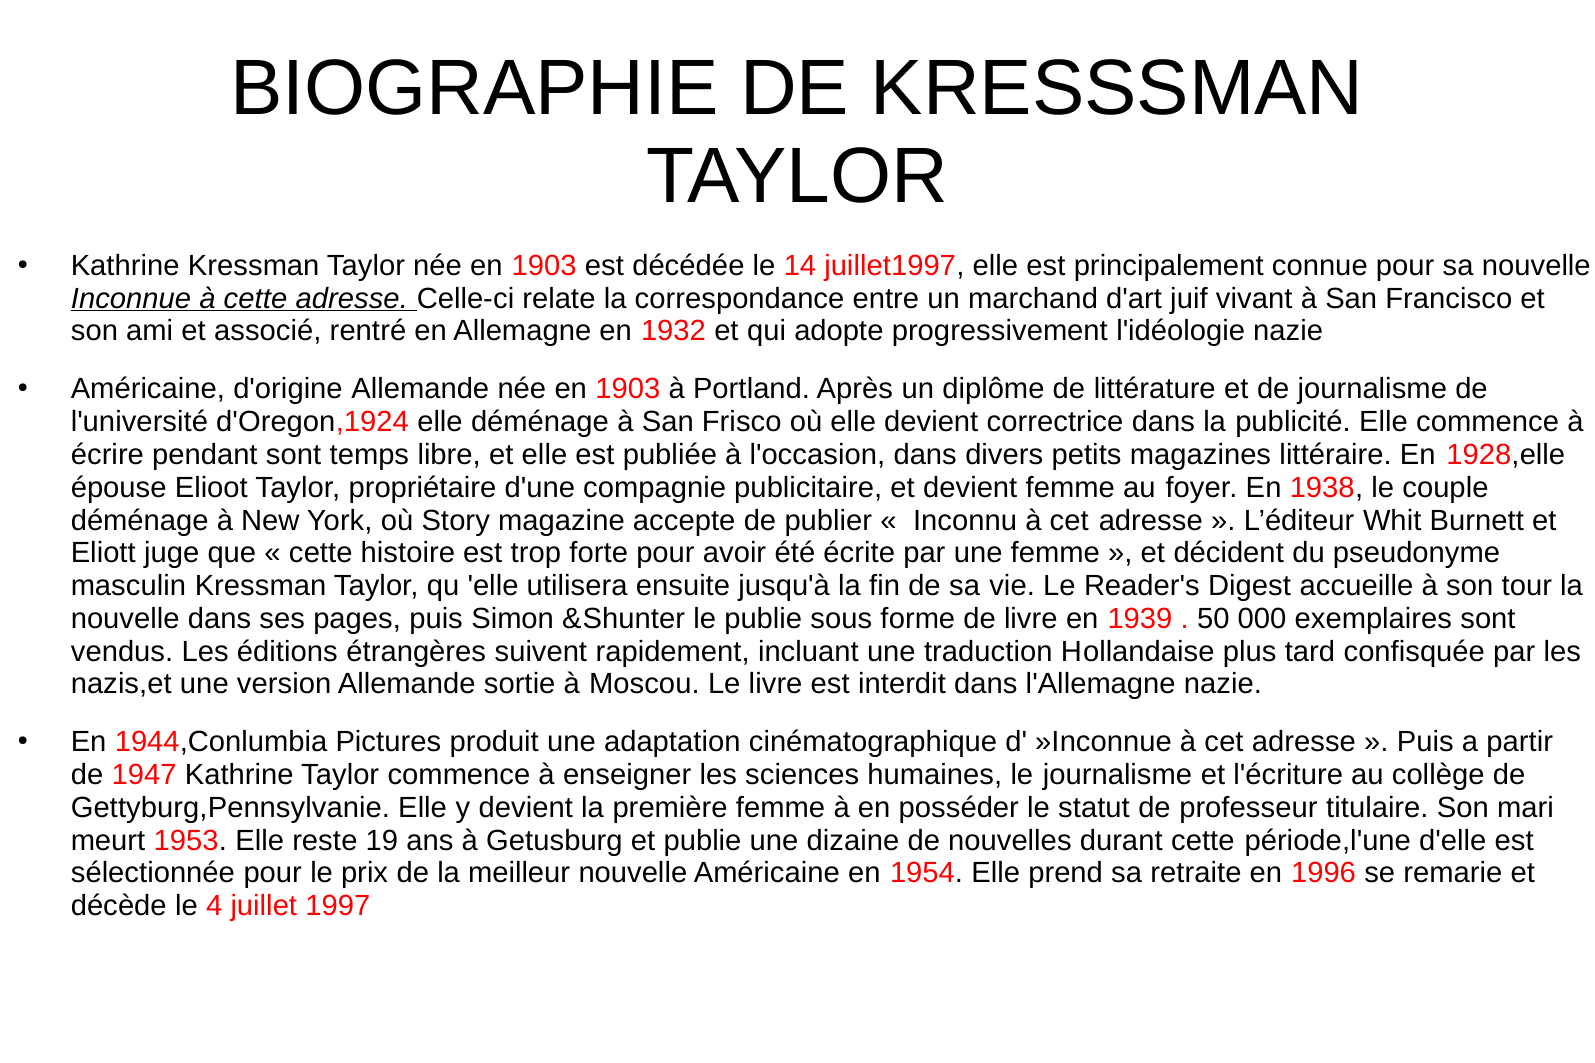

# BIOGRAPHIE DE KRESSSMAN TAYLOR
Kathrine Kressman Taylor née en 1903 est décédée le 14 juillet1997, elle est principalement connue pour sa nouvelle Inconnue à cette adresse. Celle-ci relate la correspondance entre un marchand d'art juif vivant à San Francisco et son ami et associé, rentré en Allemagne en 1932 et qui adopte progressivement l'idéologie nazie
Américaine, d'origine Allemande née en 1903 à Portland. Après un diplôme de littérature et de journalisme de l'université d'Oregon,1924 elle déménage à San Frisco où elle devient correctrice dans la publicité. Elle commence à écrire pendant sont temps libre, et elle est publiée à l'occasion, dans divers petits magazines littéraire. En 1928,elle épouse Elioot Taylor, propriétaire d'une compagnie publicitaire, et devient femme au foyer. En 1938, le couple déménage à New York, où Story magazine accepte de publier «  Inconnu à cet adresse ». L’éditeur Whit Burnett et Eliott juge que « cette histoire est trop forte pour avoir été écrite par une femme », et décident du pseudonyme masculin Kressman Taylor, qu 'elle utilisera ensuite jusqu'à la fin de sa vie. Le Reader's Digest accueille à son tour la nouvelle dans ses pages, puis Simon &Shunter le publie sous forme de livre en 1939 . 50 000 exemplaires sont vendus. Les éditions étrangères suivent rapidement, incluant une traduction Hollandaise plus tard confisquée par les nazis,et une version Allemande sortie à Moscou. Le livre est interdit dans l'Allemagne nazie.
En 1944,Conlumbia Pictures produit une adaptation cinématographique d' »Inconnue à cet adresse ». Puis a partir de 1947 Kathrine Taylor commence à enseigner les sciences humaines, le journalisme et l'écriture au collège de Gettyburg,Pennsylvanie. Elle y devient la première femme à en posséder le statut de professeur titulaire. Son mari meurt 1953. Elle reste 19 ans à Getusburg et publie une dizaine de nouvelles durant cette période,l'une d'elle est sélectionnée pour le prix de la meilleur nouvelle Américaine en 1954. Elle prend sa retraite en 1996 se remarie et décède le 4 juillet 1997